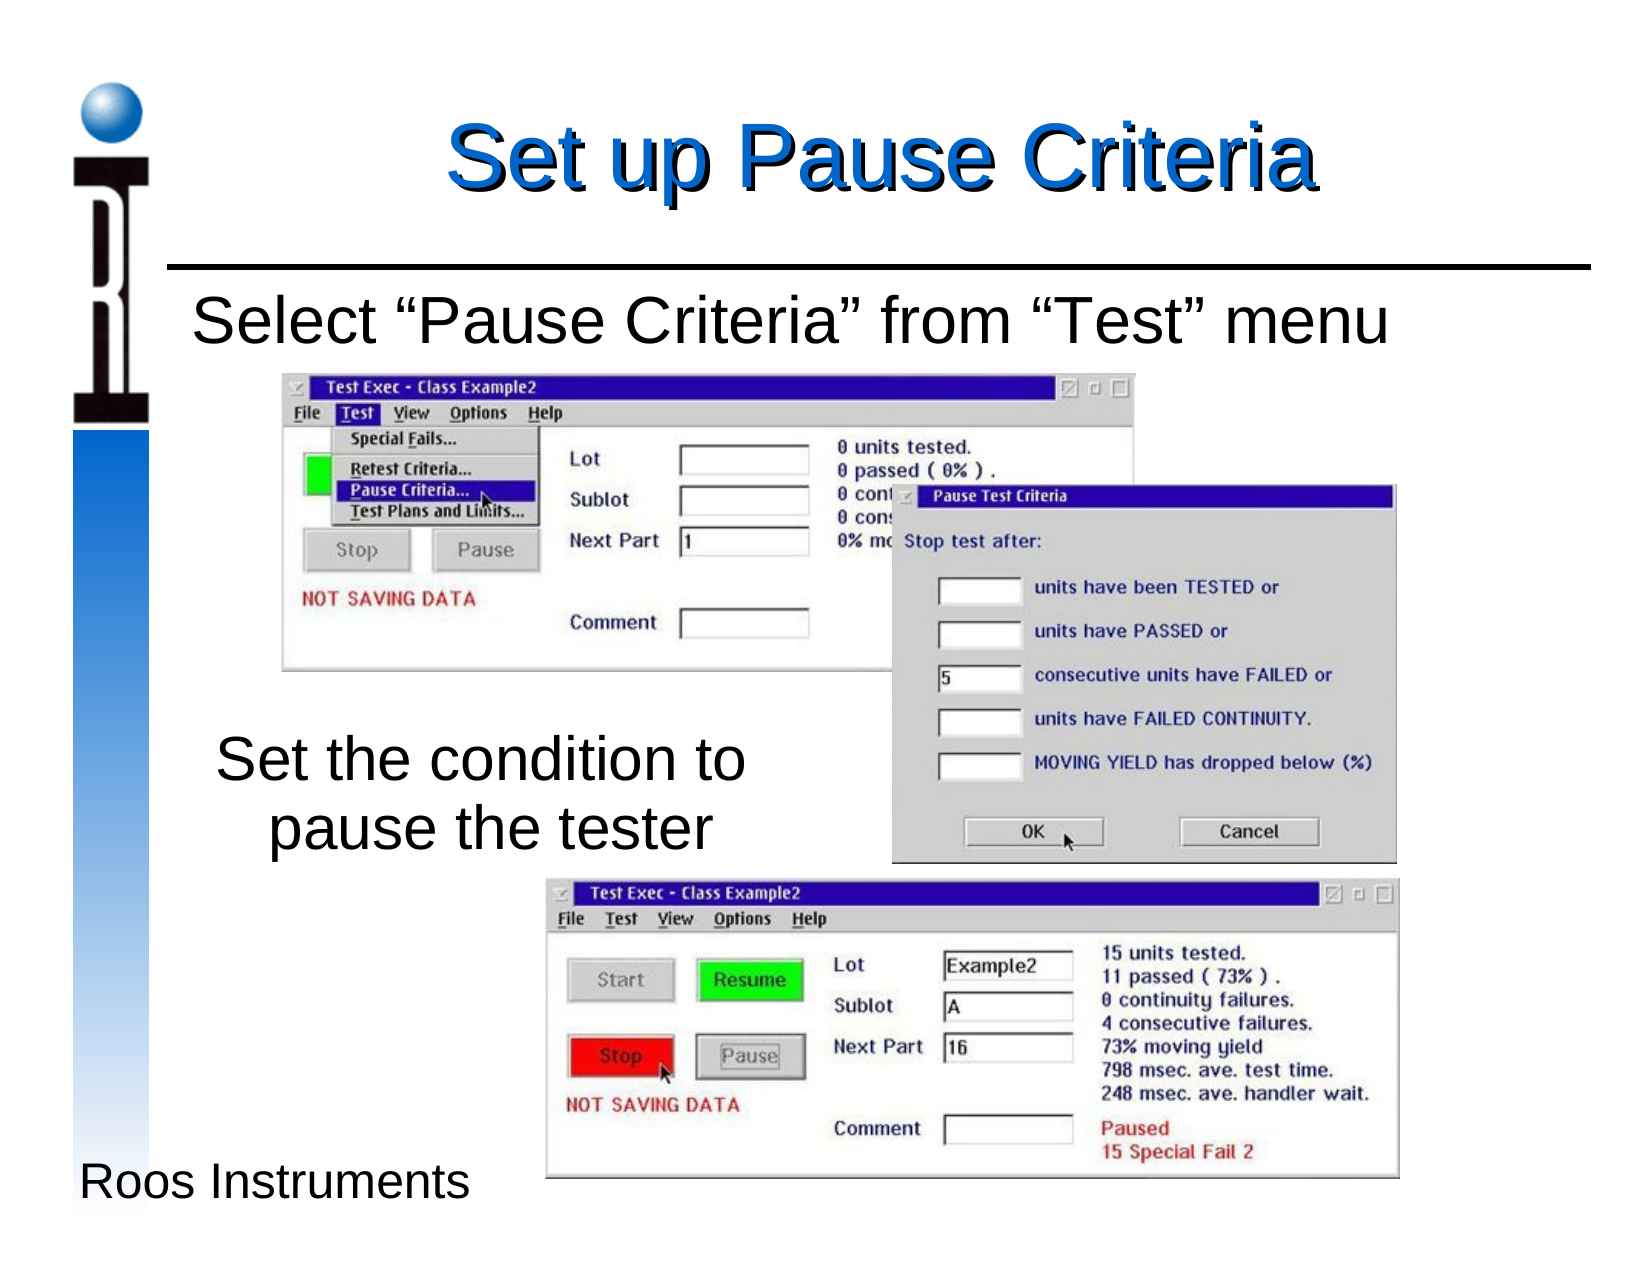

# Set up Pause Criteria
Select “Pause Criteria” from “Test” menu
Set the condition to pause the tester